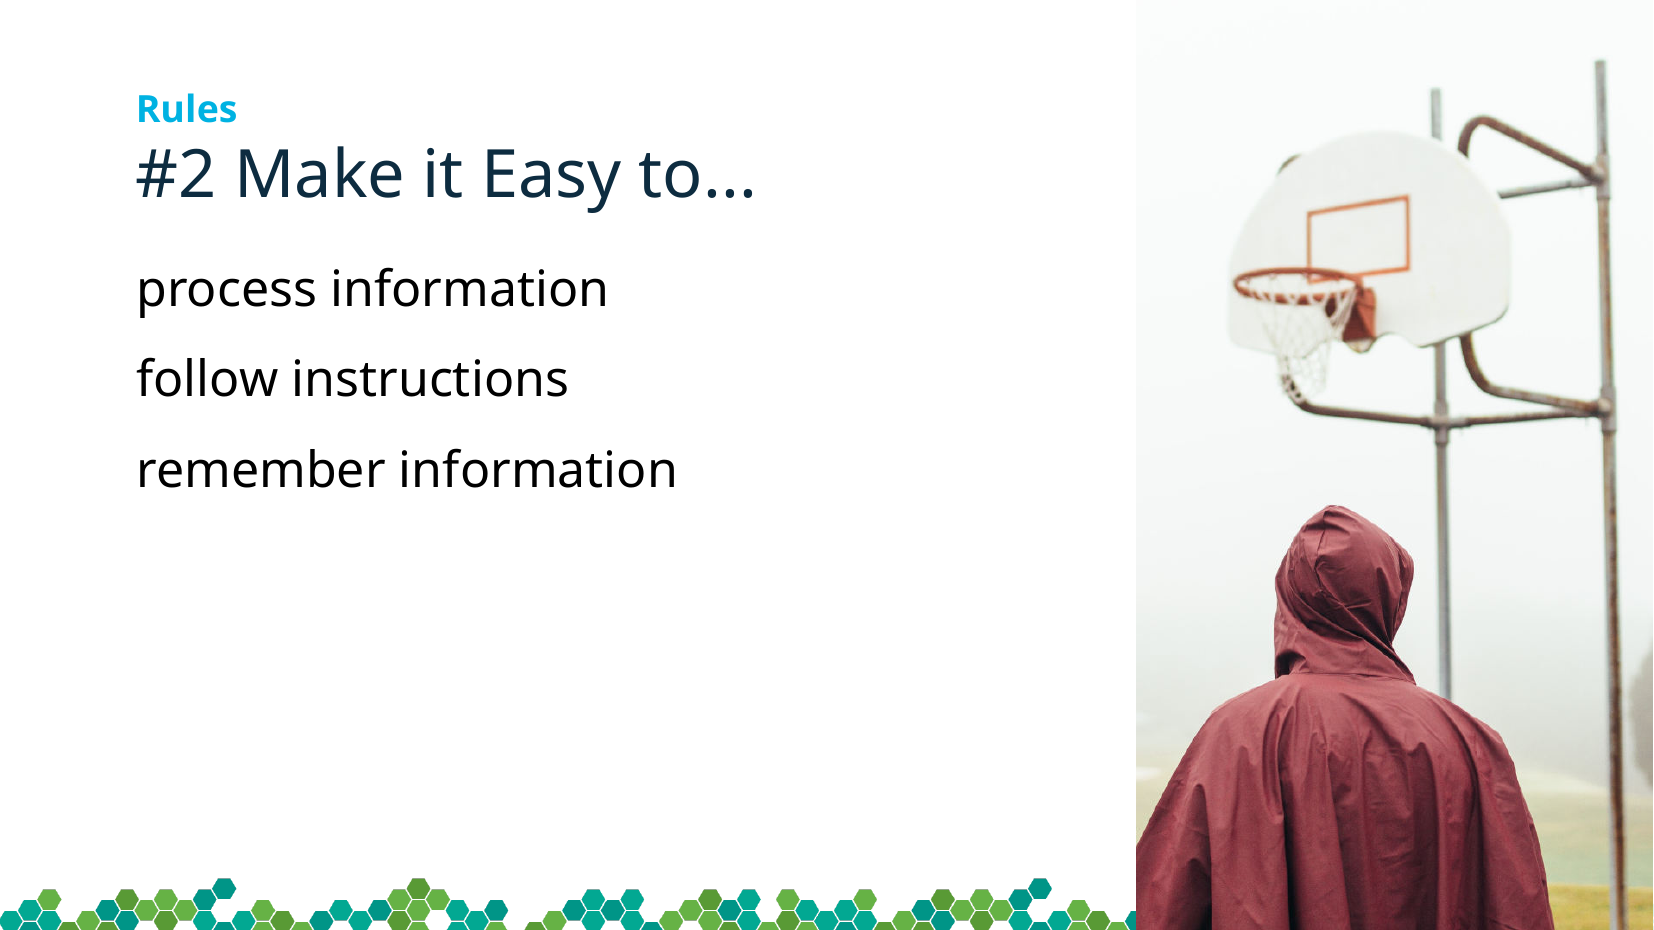

# Rules #2 Make it Easy to...
process information
follow instructions
remember information